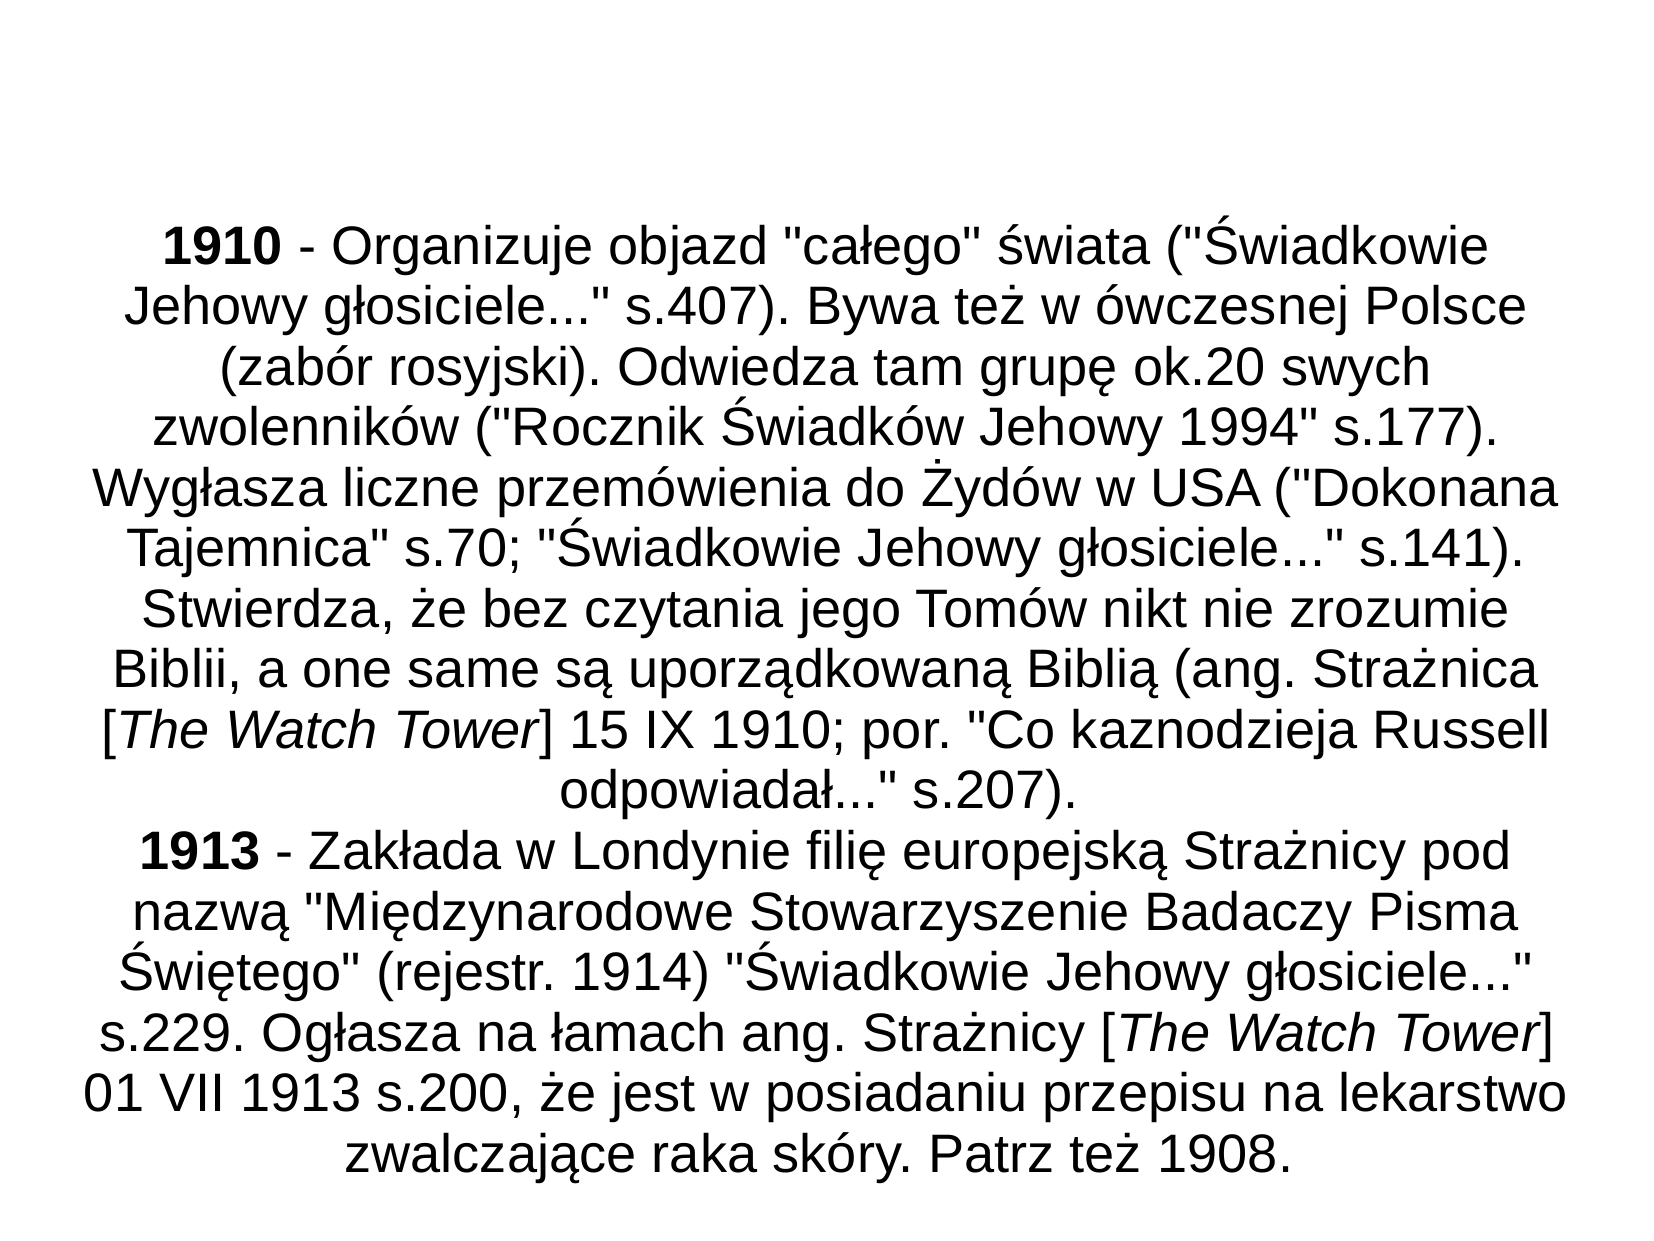

#
1910 - Organizuje objazd "całego" świata ("Świadkowie Jehowy głosiciele..." s.407). Bywa też w ówczesnej Polsce (zabór rosyjski). Odwiedza tam grupę ok.20 swych zwolenników ("Rocznik Świadków Jehowy 1994" s.177). Wygłasza liczne przemówienia do Żydów w USA ("Dokonana Tajemnica" s.70; "Świadkowie Jehowy głosiciele..." s.141). Stwierdza, że bez czytania jego Tomów nikt nie zrozumie Biblii, a one same są uporządkowaną Biblią (ang. Strażnica [The Watch Tower] 15 IX 1910; por. "Co kaznodzieja Russell odpowiadał..." s.207).
1913 - Zakłada w Londynie filię europejską Strażnicy pod nazwą "Międzynarodowe Stowarzyszenie Badaczy Pisma Świętego" (rejestr. 1914) "Świadkowie Jehowy głosiciele..." s.229. Ogłasza na łamach ang. Strażnicy [The Watch Tower] 01 VII 1913 s.200, że jest w posiadaniu przepisu na lekarstwo zwalczające raka skóry. Patrz też 1908.